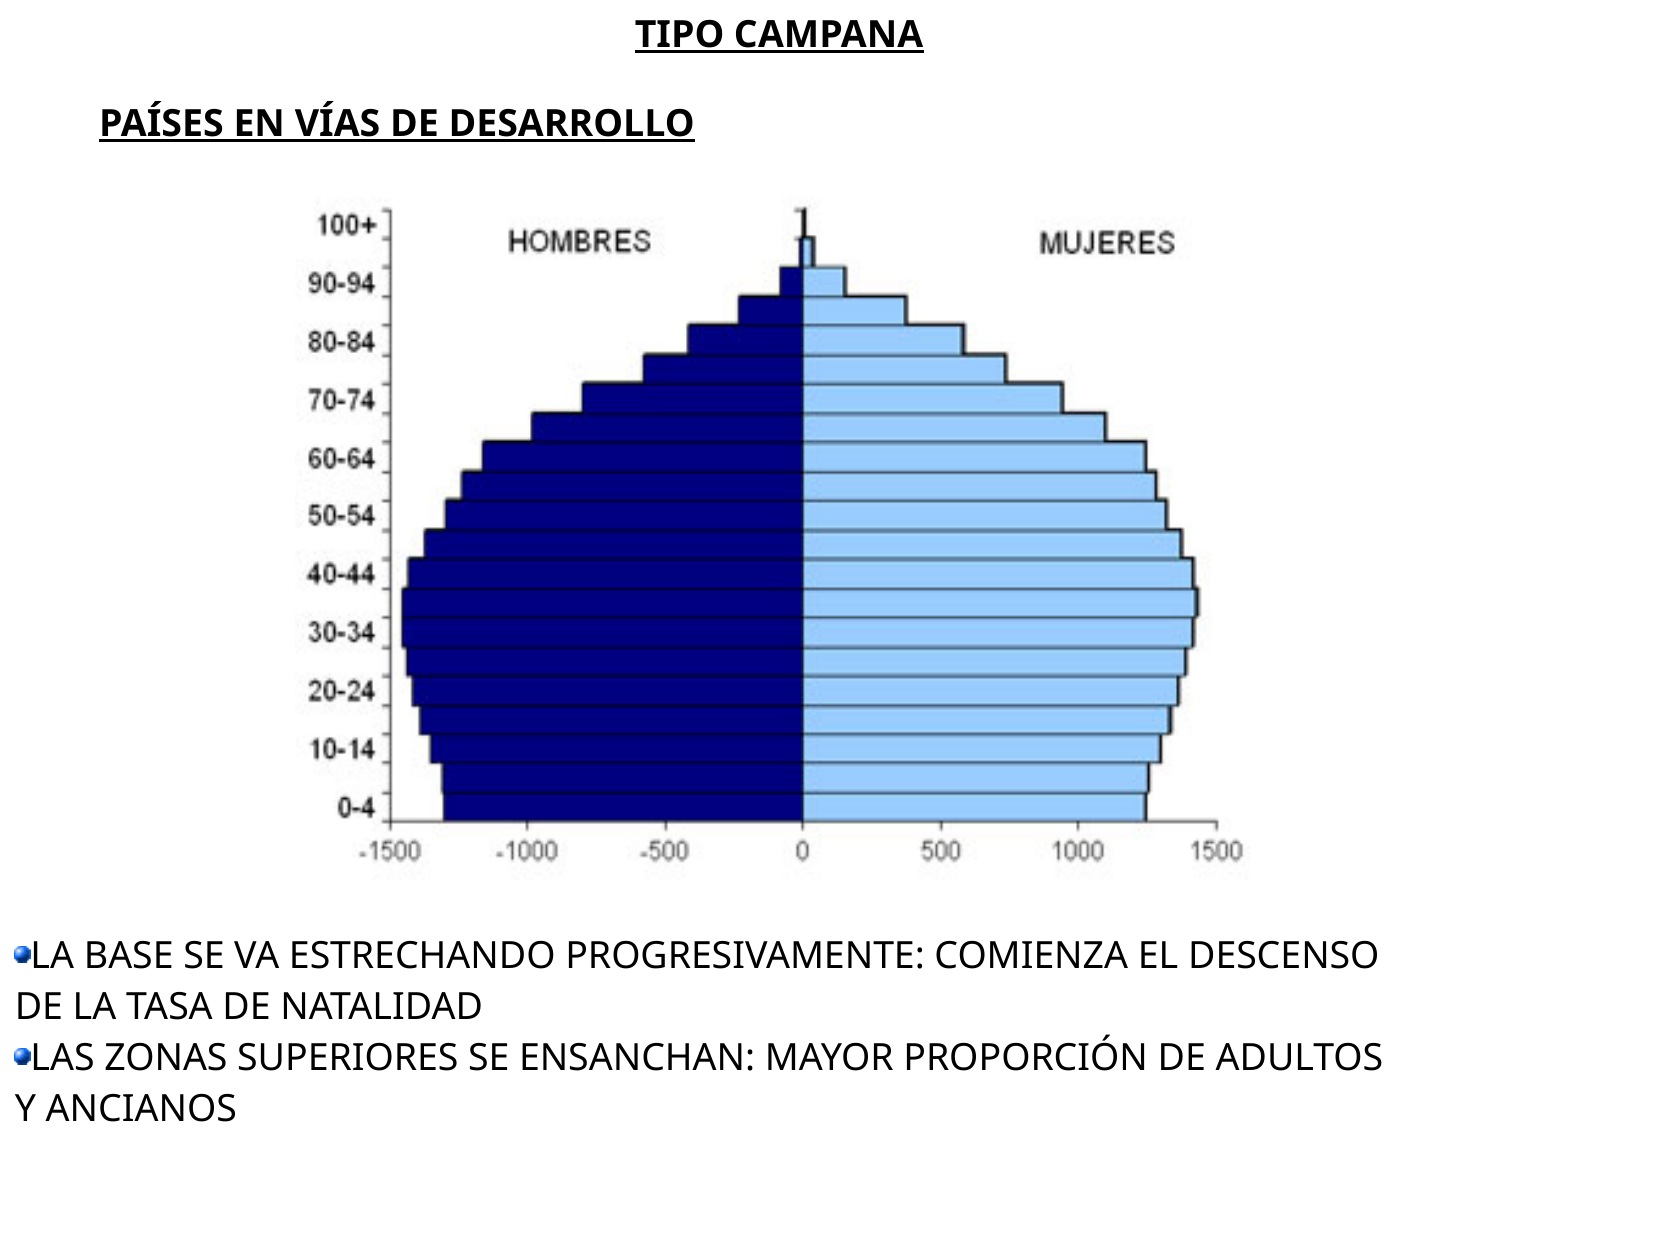

TIPO CAMPANA
PAÍSES EN VÍAS DE DESARROLLO
LA BASE SE VA ESTRECHANDO PROGRESIVAMENTE: COMIENZA EL DESCENSO
DE LA TASA DE NATALIDAD
LAS ZONAS SUPERIORES SE ENSANCHAN: MAYOR PROPORCIÓN DE ADULTOS
Y ANCIANOS